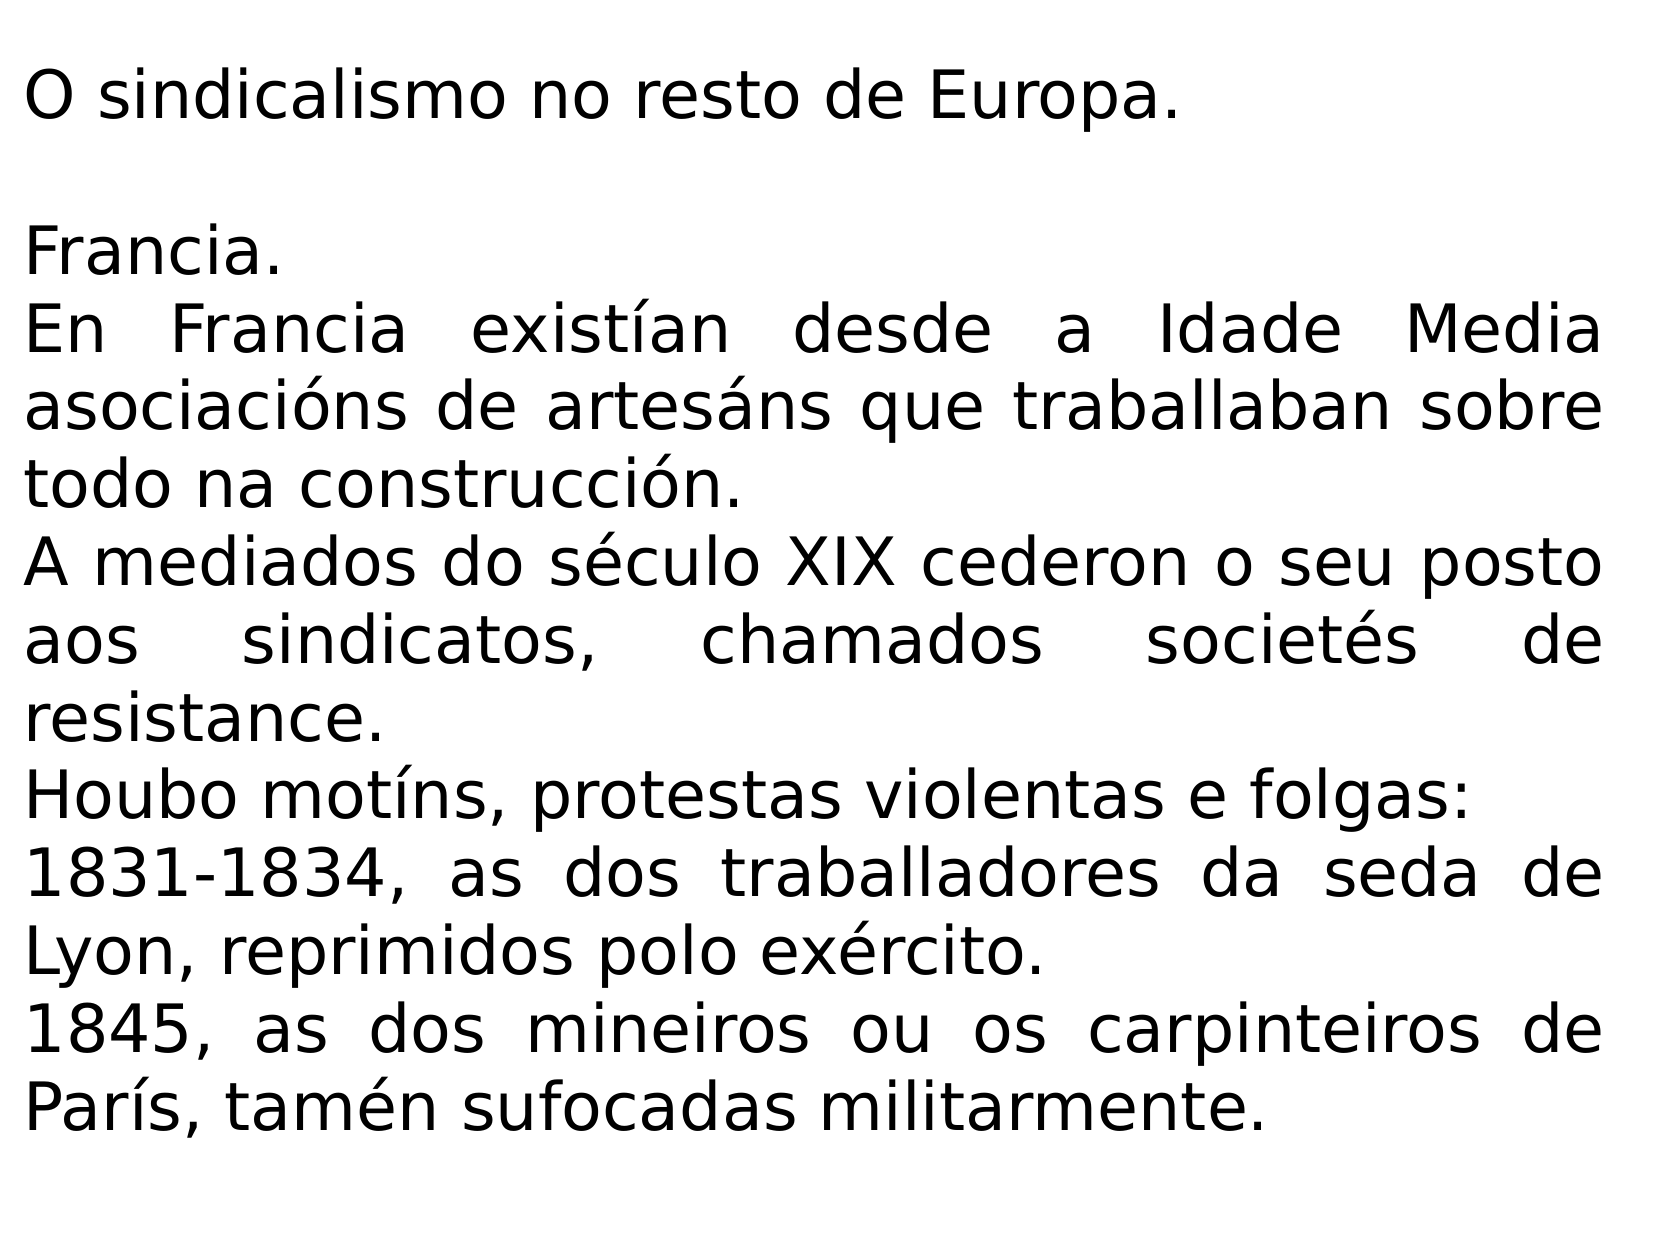

# O sindicalismo no resto de Europa.
Francia.
En Francia existían desde a Idade Media asociacións de artesáns que traballaban sobre todo na construcción.
A mediados do século XIX cederon o seu posto aos sindicatos, chamados societés de resistance.
Houbo motíns, protestas violentas e folgas:
1831-1834, as dos traballadores da seda de Lyon, reprimidos polo exército.
1845, as dos mineiros ou os carpinteiros de París, tamén sufocadas militarmente.